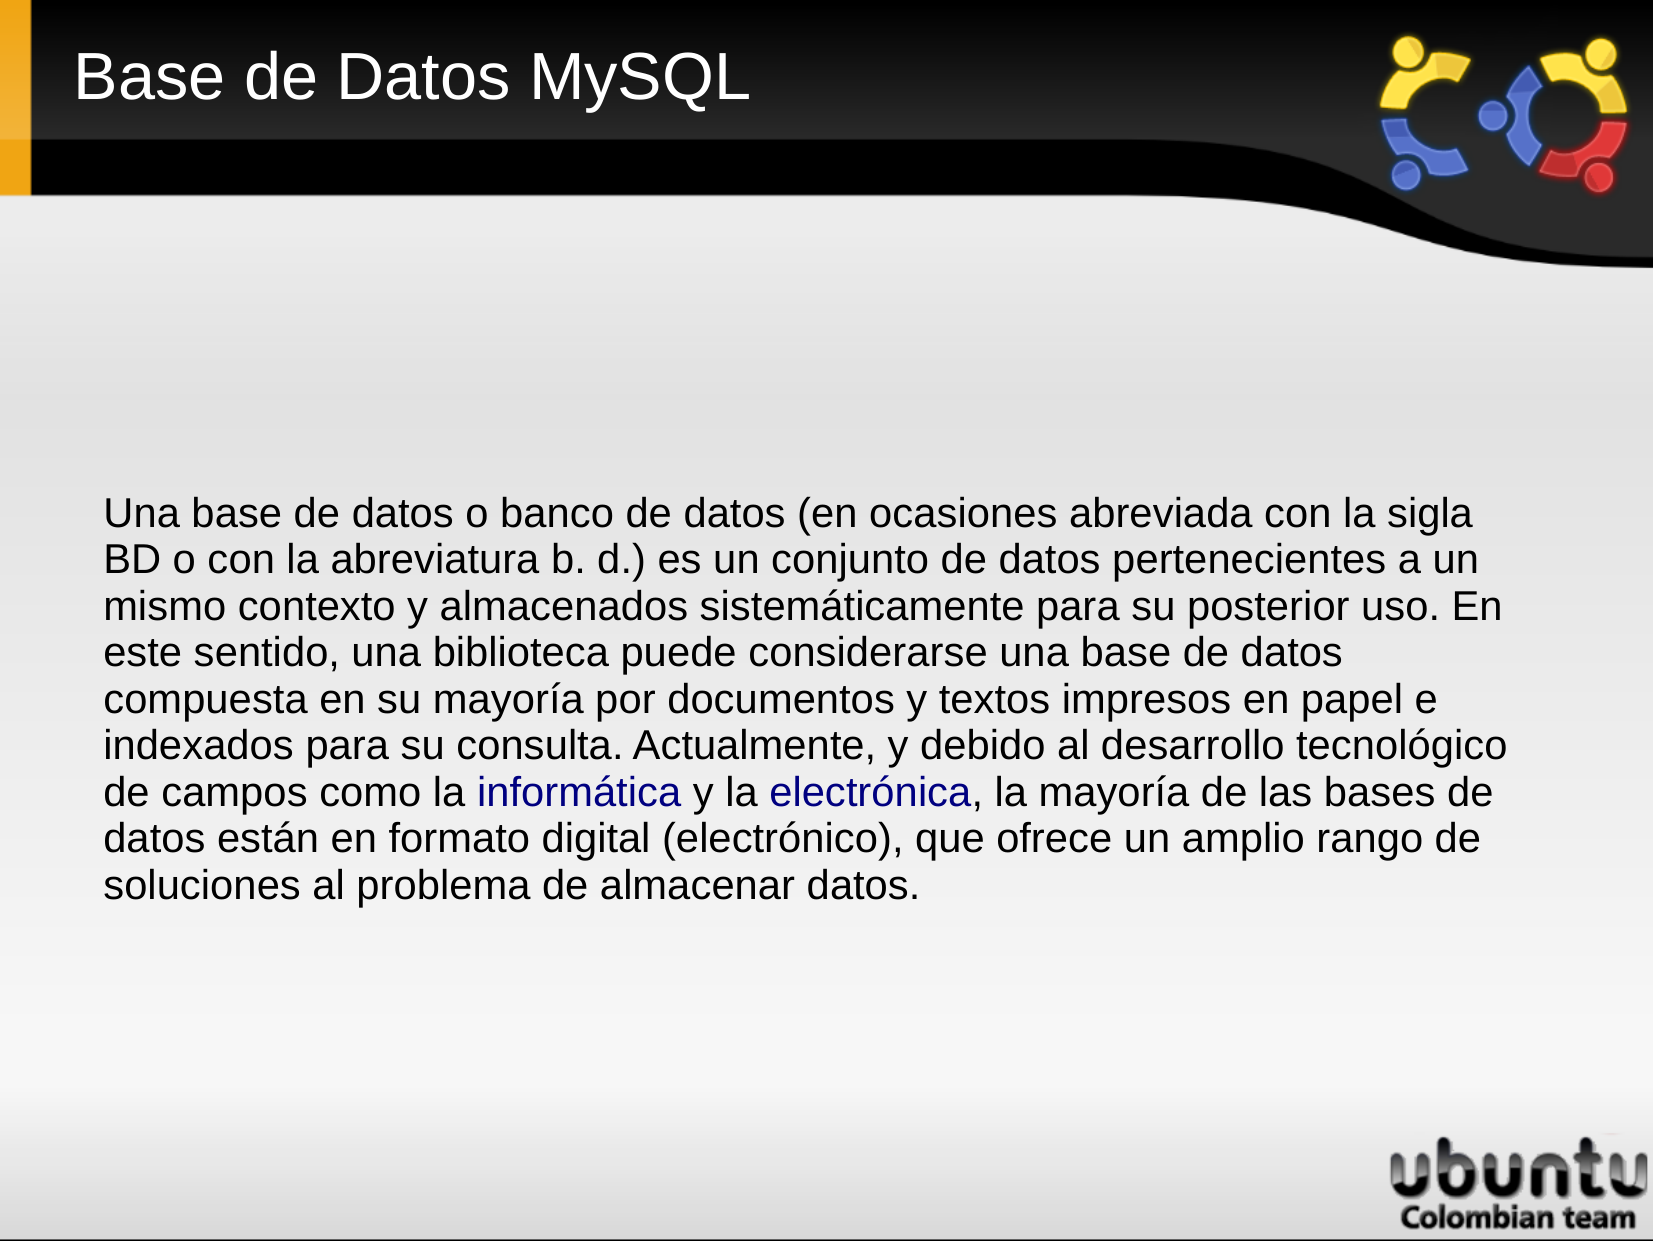

Base de Datos MySQL
Una base de datos o banco de datos (en ocasiones abreviada con la sigla BD o con la abreviatura b. d.) es un conjunto de datos pertenecientes a un mismo contexto y almacenados sistemáticamente para su posterior uso. En este sentido, una biblioteca puede considerarse una base de datos compuesta en su mayoría por documentos y textos impresos en papel e indexados para su consulta. Actualmente, y debido al desarrollo tecnológico de campos como la informática y la electrónica, la mayoría de las bases de datos están en formato digital (electrónico), que ofrece un amplio rango de soluciones al problema de almacenar datos.